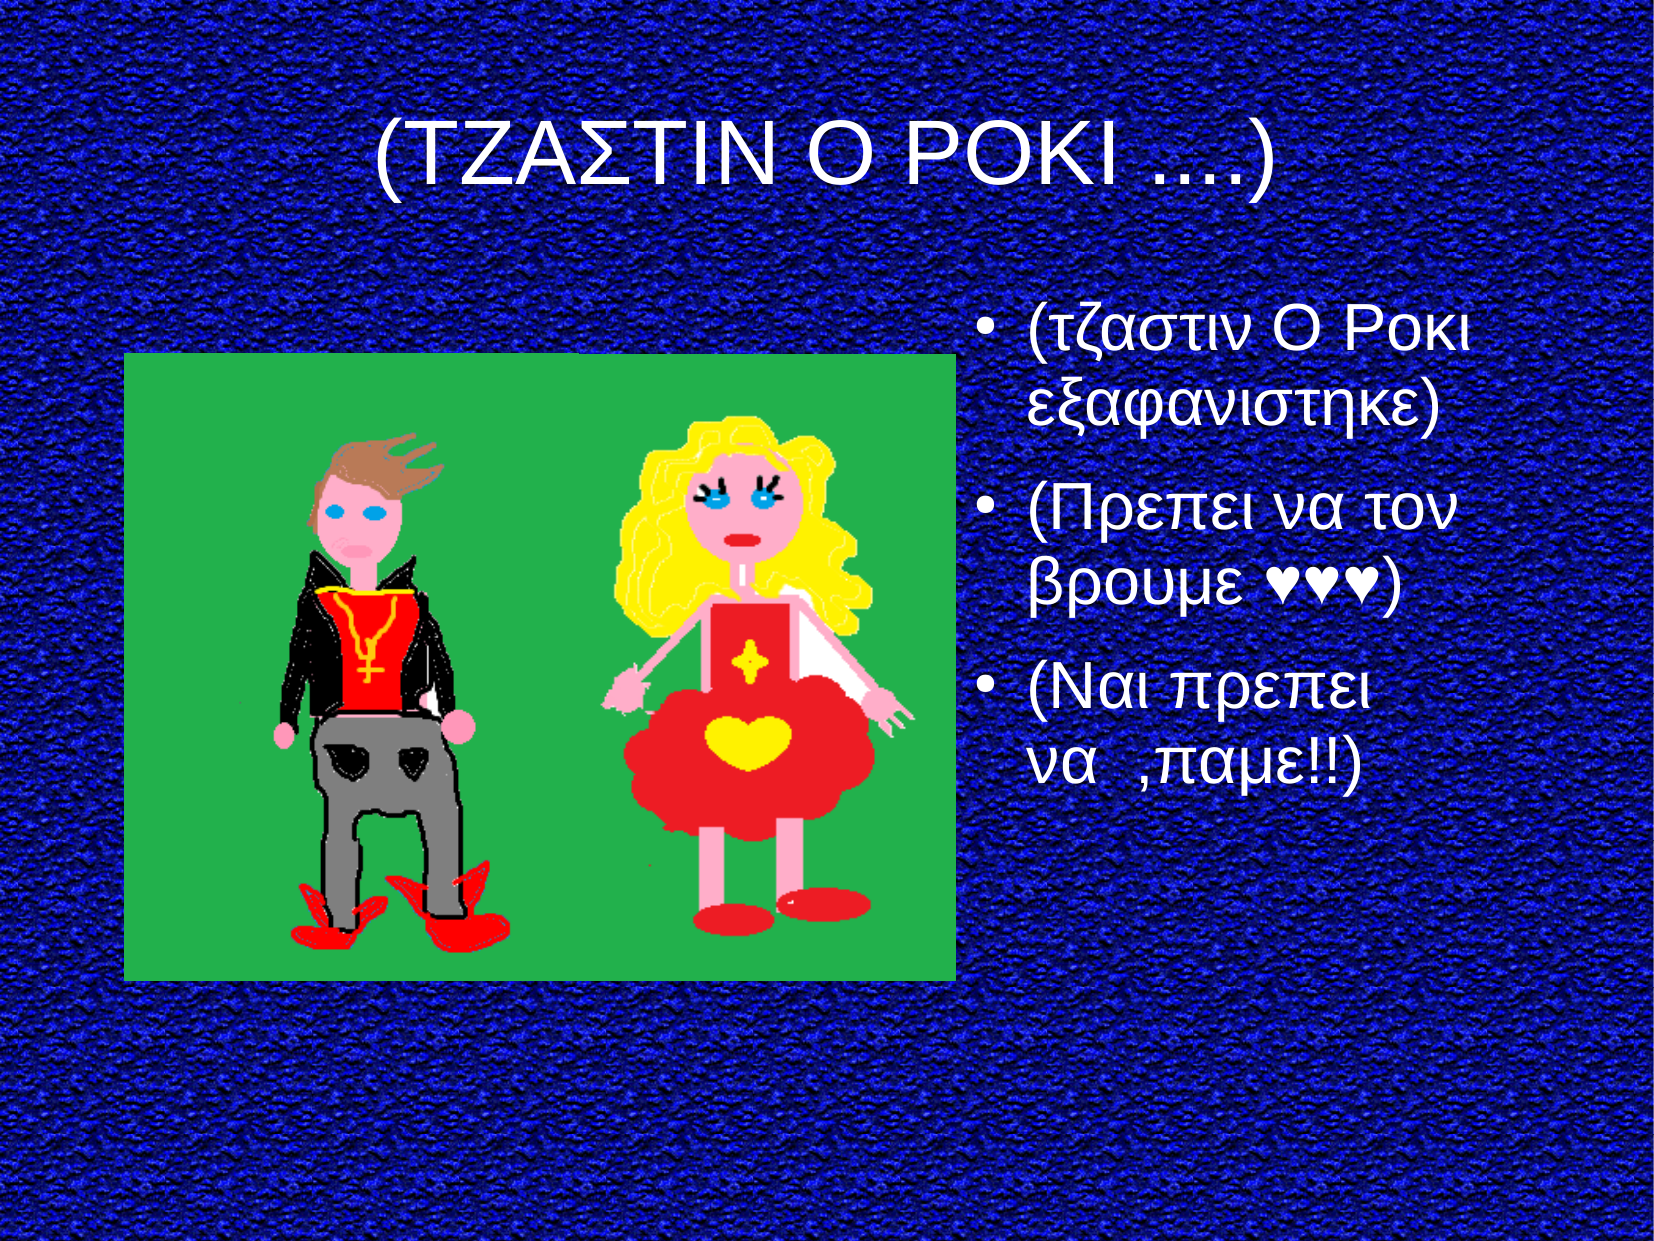

# (ΤΖΑΣΤΙΝ Ο ΡΟΚΙ ....)
(τζαστιν Ο Ροκι εξαφανιστηκε)
(Πρεπει να τον βρουμε ♥♥♥)
(Ναι πρεπει να ,παμε!!)